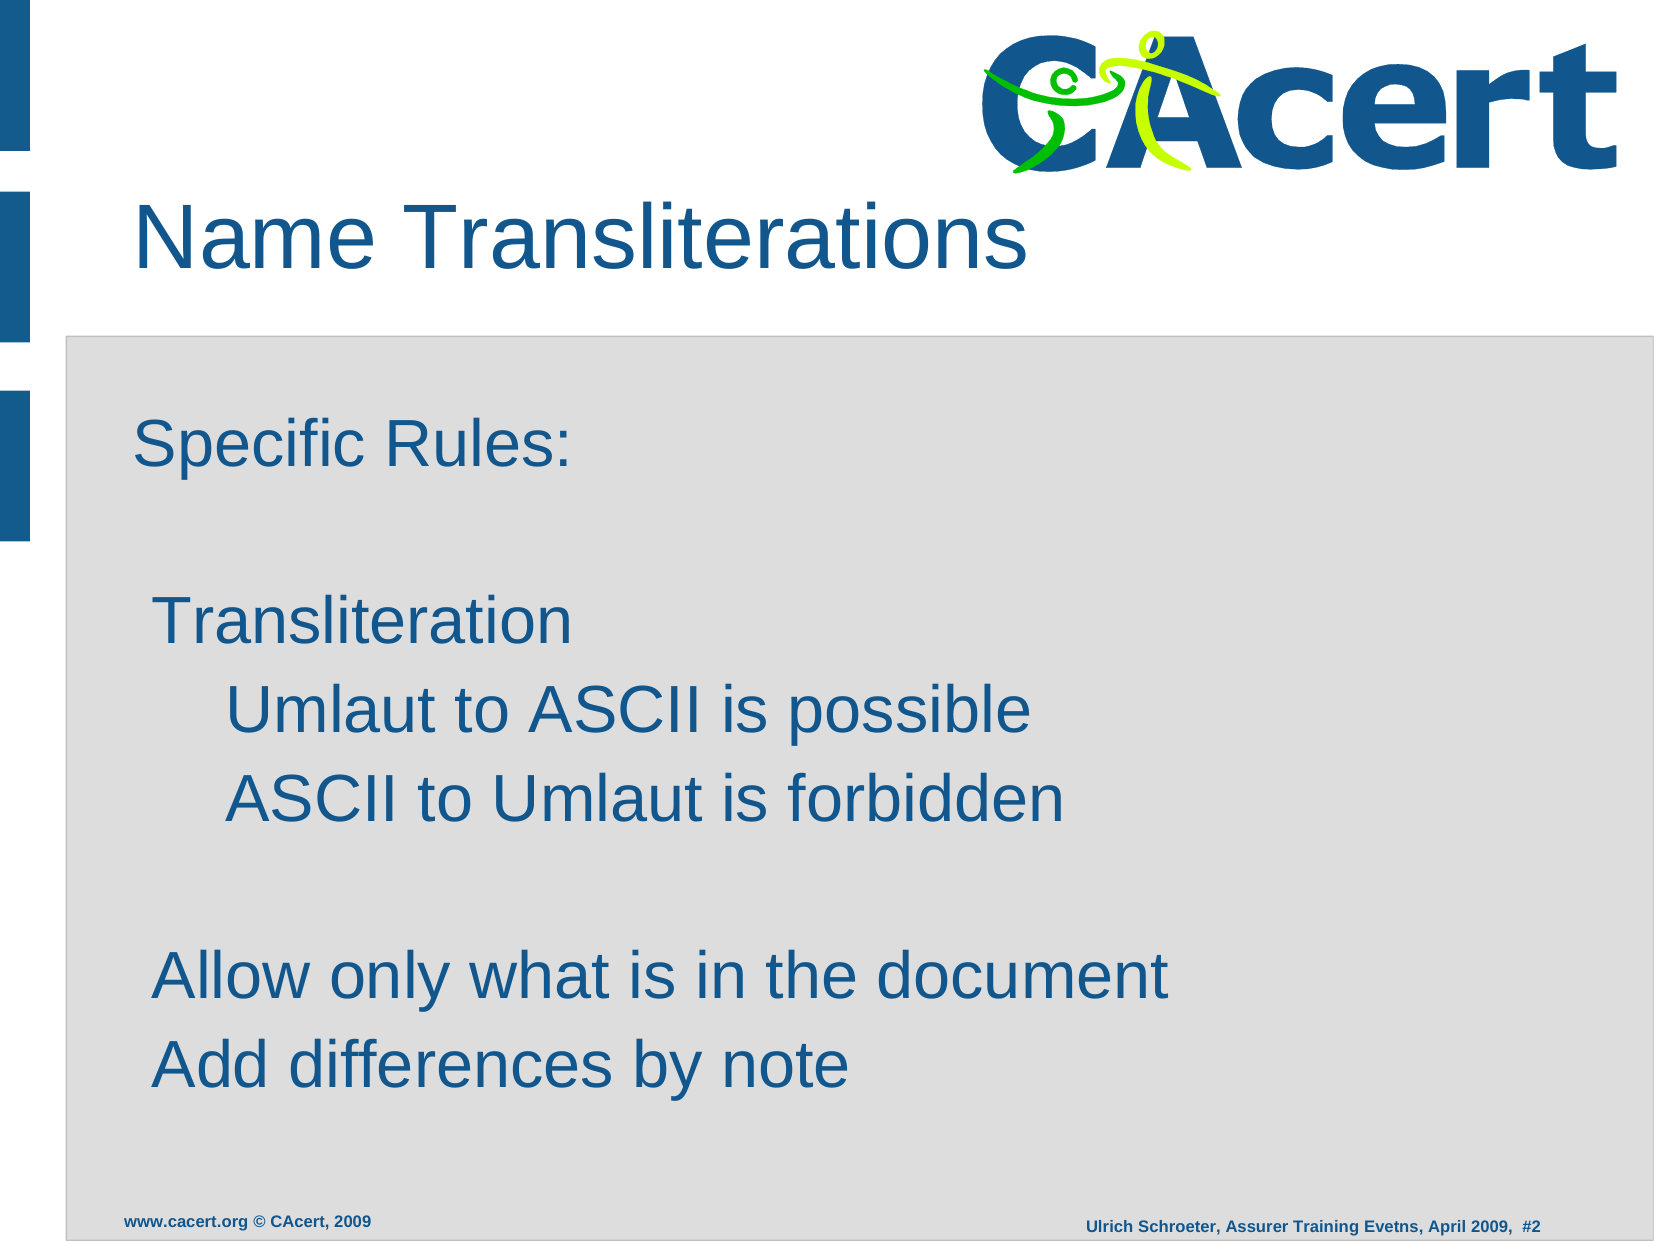

Name Transliterations
Specific Rules:
 Transliteration
 Umlaut to ASCII is possible
 ASCII to Umlaut is forbidden
 Allow only what is in the document
 Add differences by note